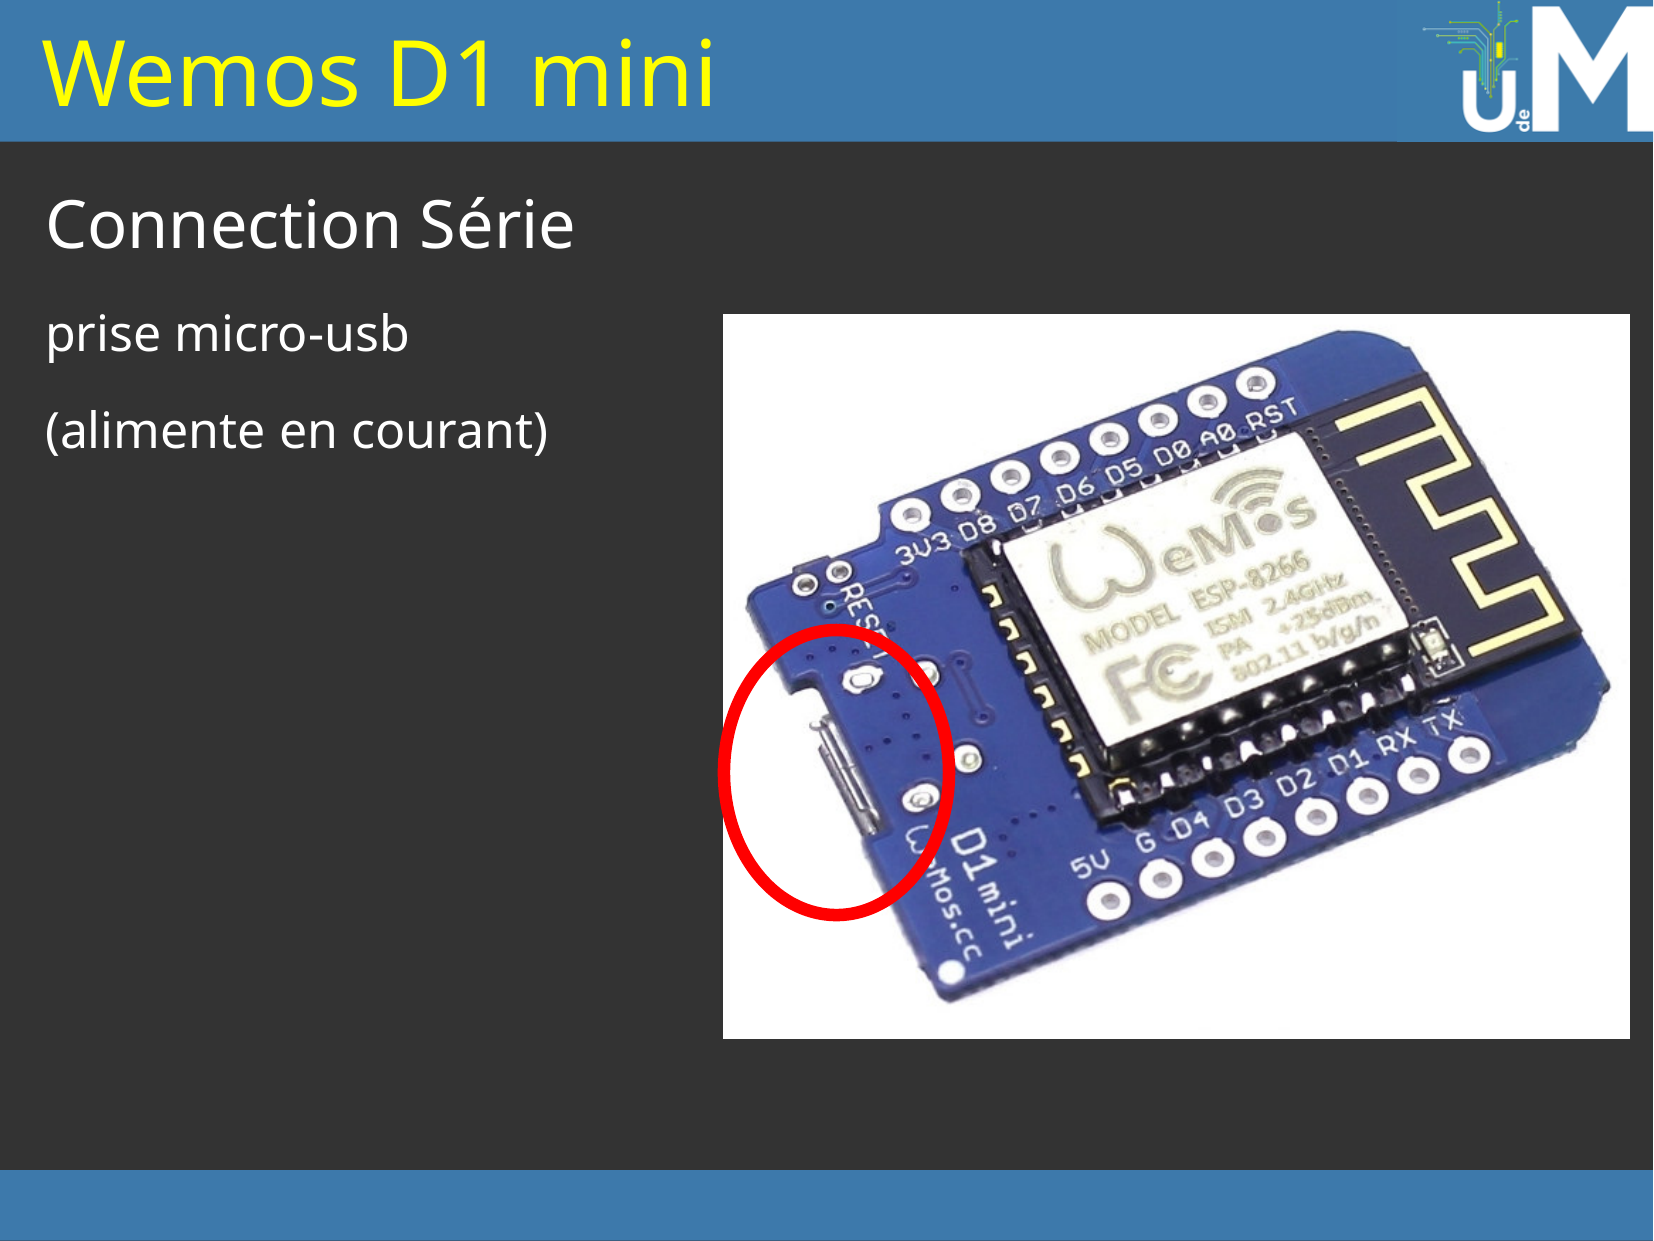

# Wemos D1 mini
Connection Série
prise micro-usb
(alimente en courant)